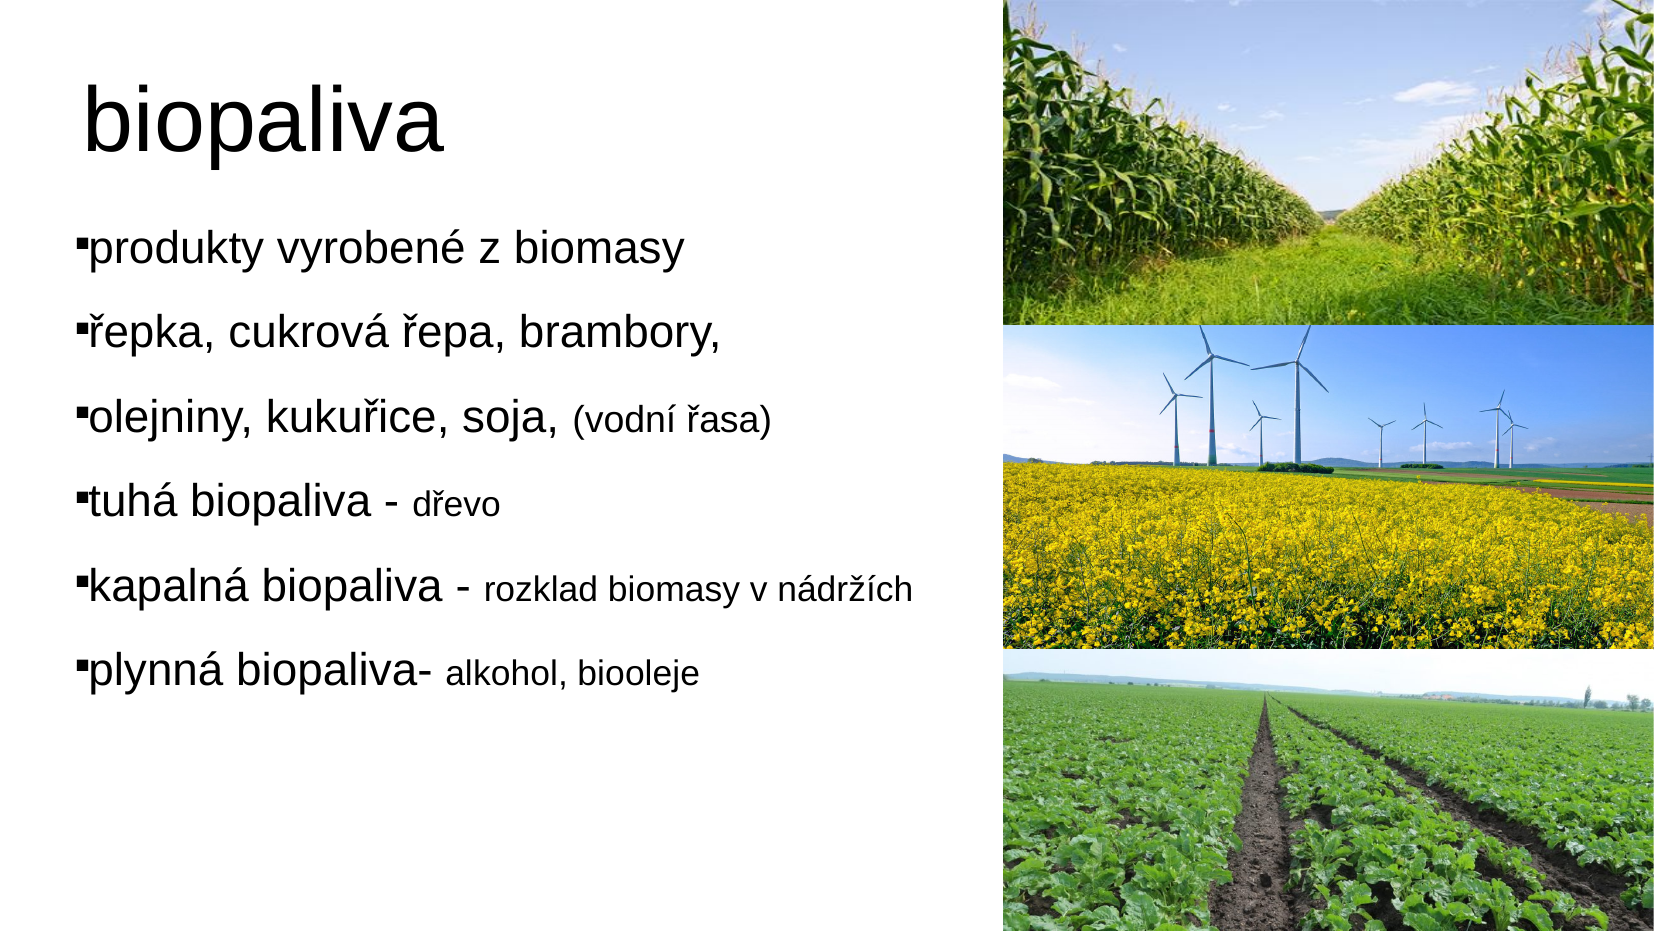

# biopaliva
produkty vyrobené z biomasy
řepka, cukrová řepa, brambory,
olejniny, kukuřice, soja, (vodní řasa)
tuhá biopaliva - dřevo
kapalná biopaliva - rozklad biomasy v nádržích
plynná biopaliva- alkohol, biooleje